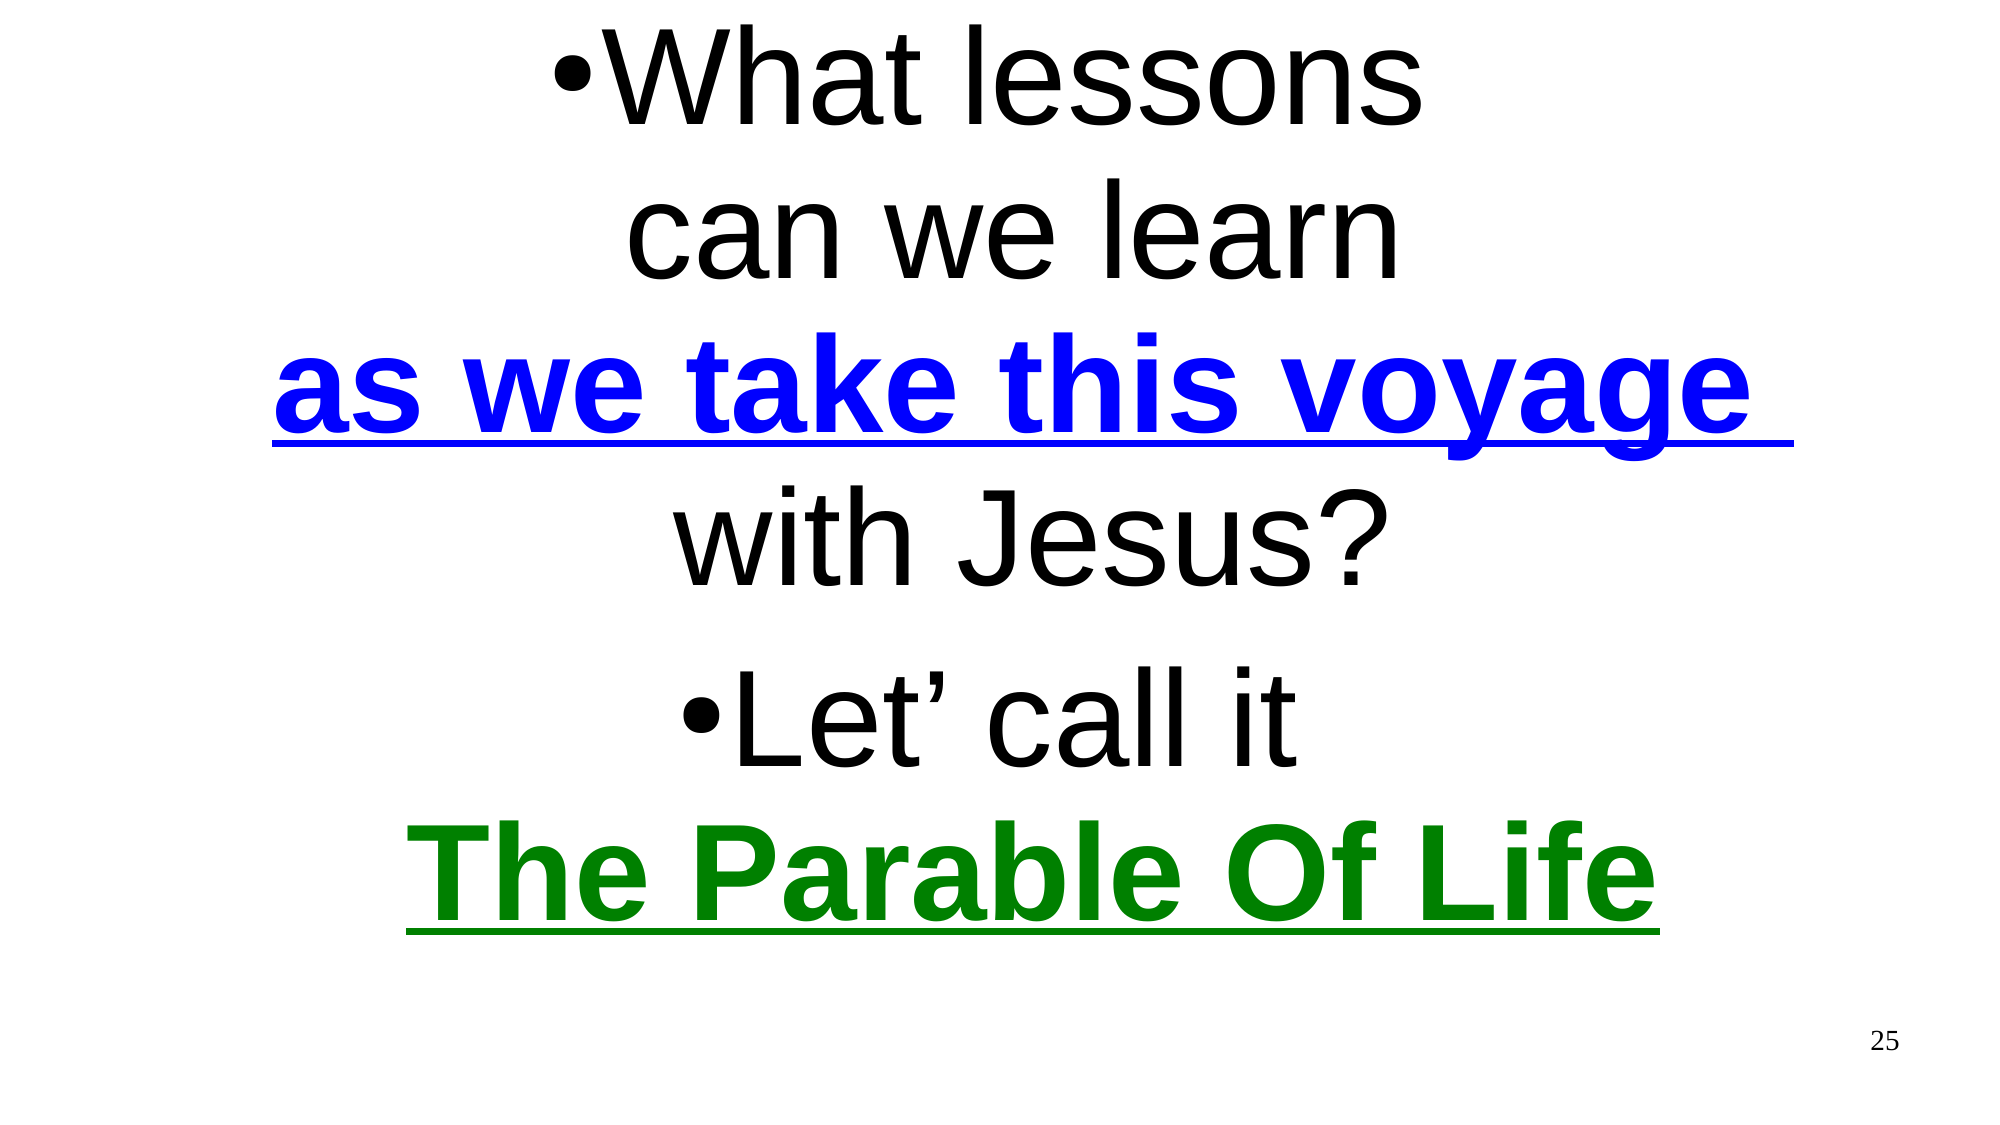

# What lessons can we learn as we take this voyage with Jesus?
Let’ call it
The Parable Of Life
25